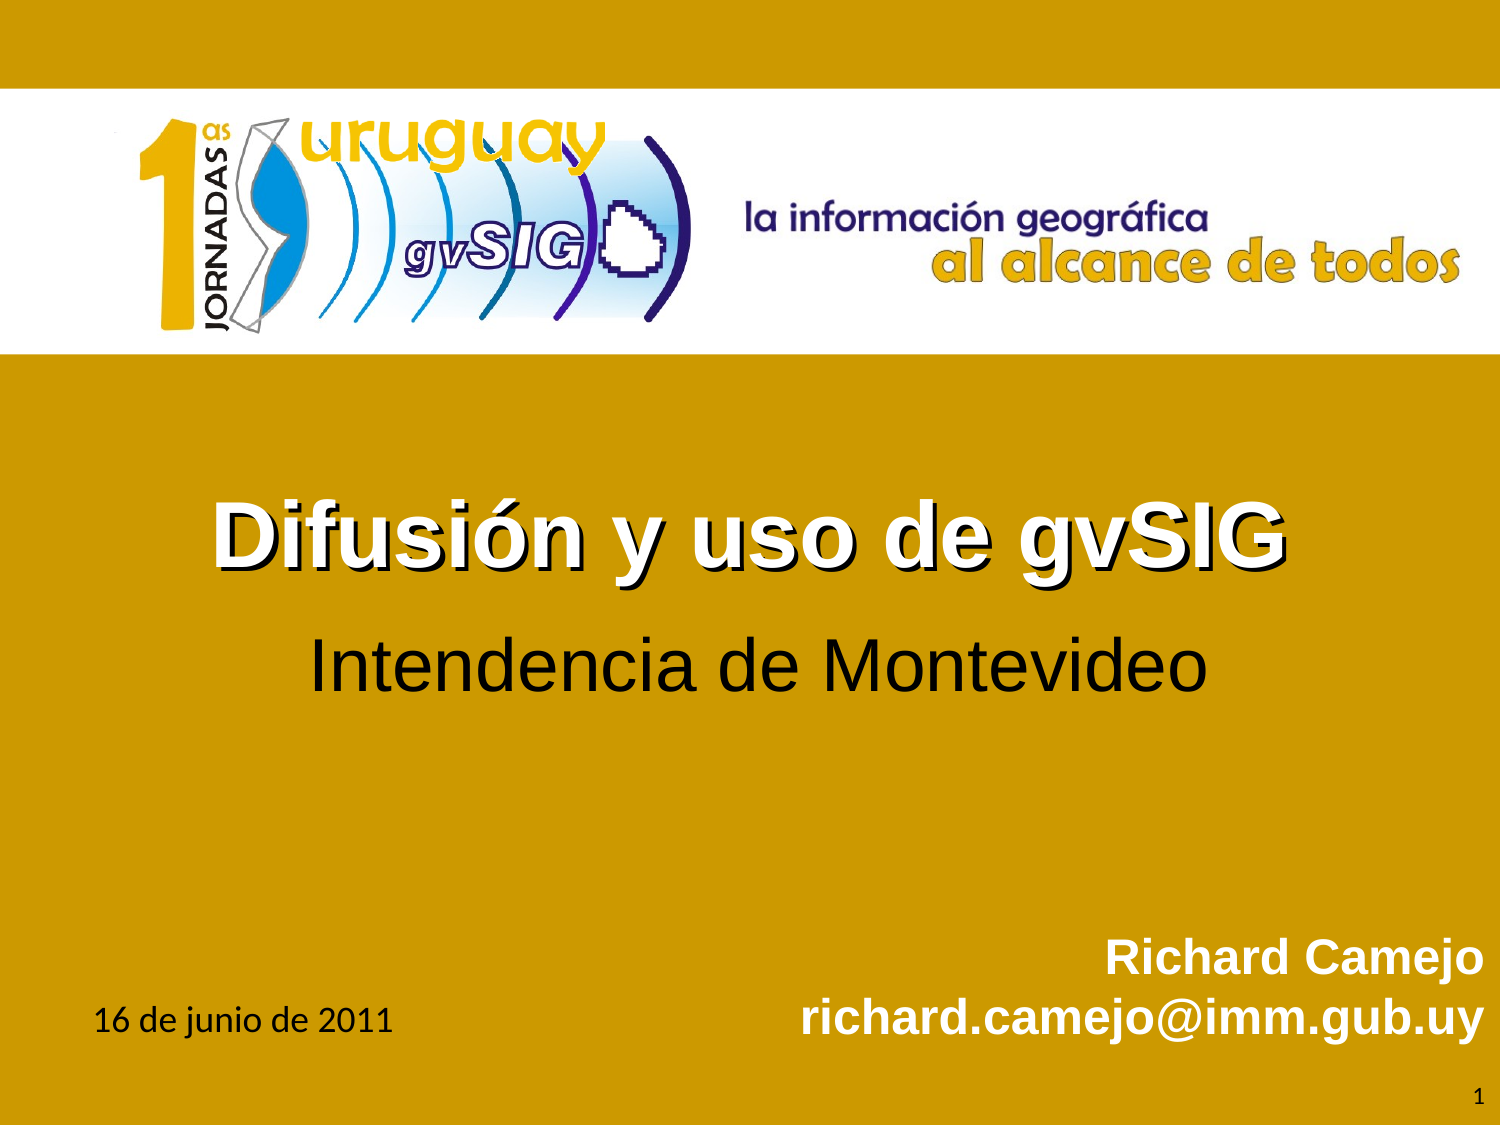

# Difusión y uso de gvSIG
Intendencia de Montevideo
Richard Camejo
richard.camejo@imm.gub.uy
16 de junio de 2011